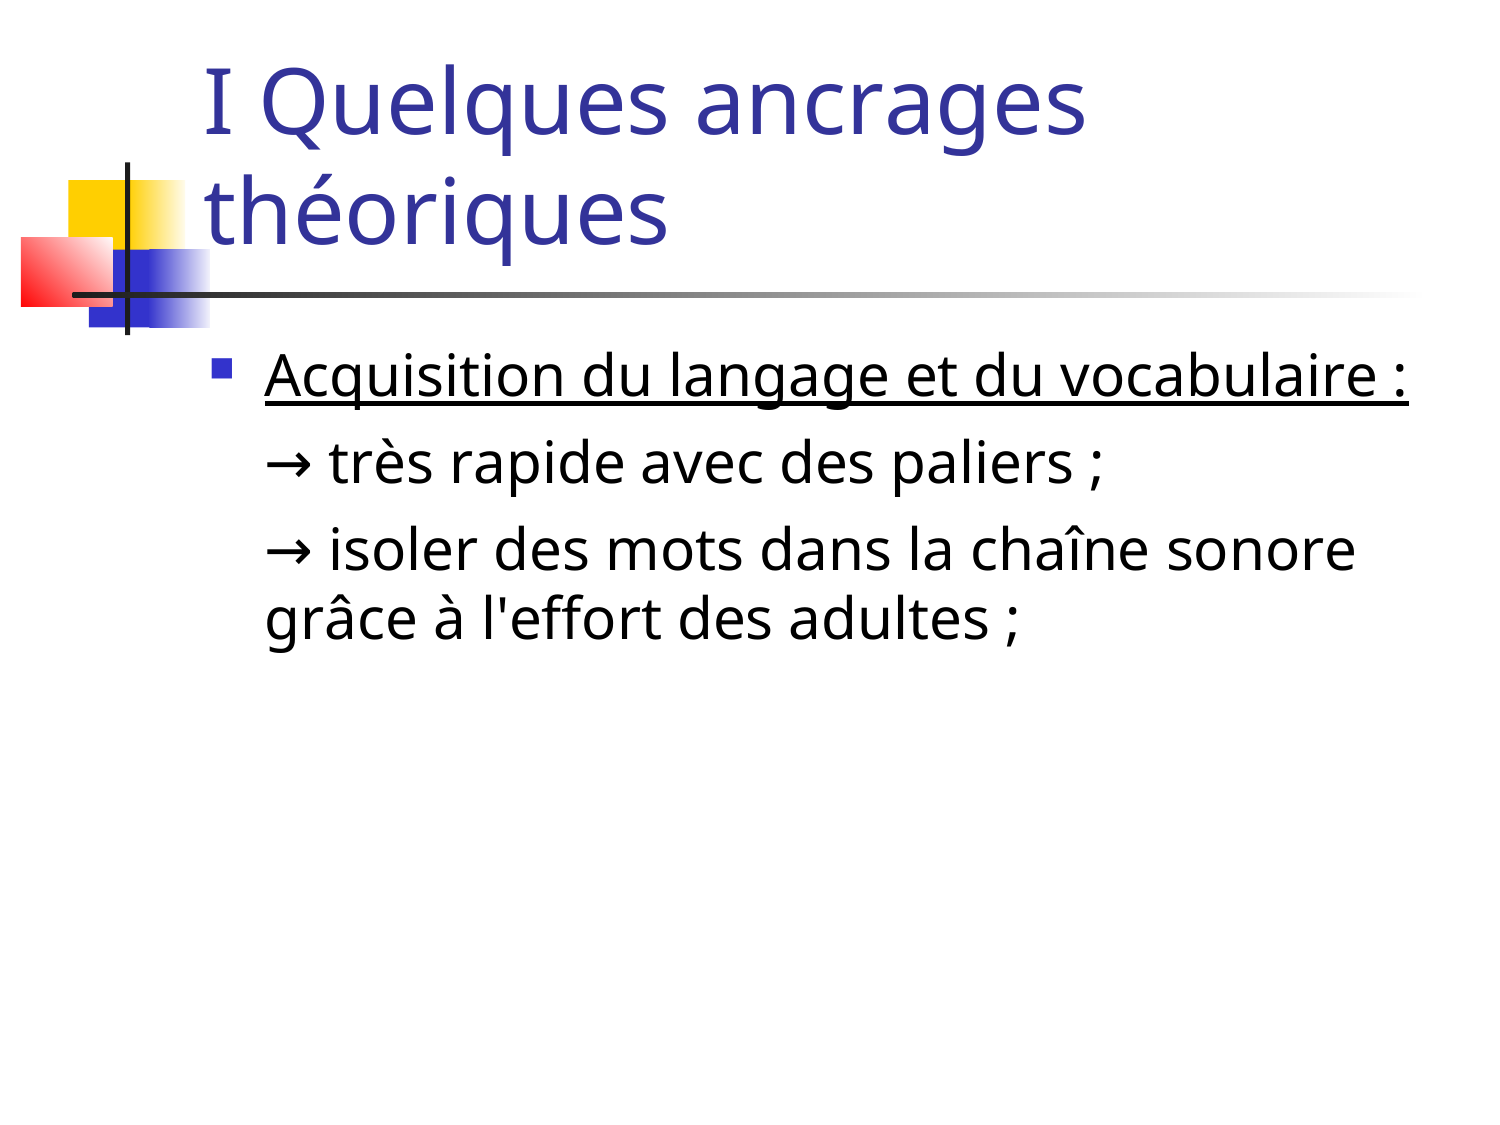

# I Quelques ancrages théoriques
Acquisition du langage et du vocabulaire :
→ très rapide avec des paliers ;
→ isoler des mots dans la chaîne sonore grâce à l'effort des adultes ;